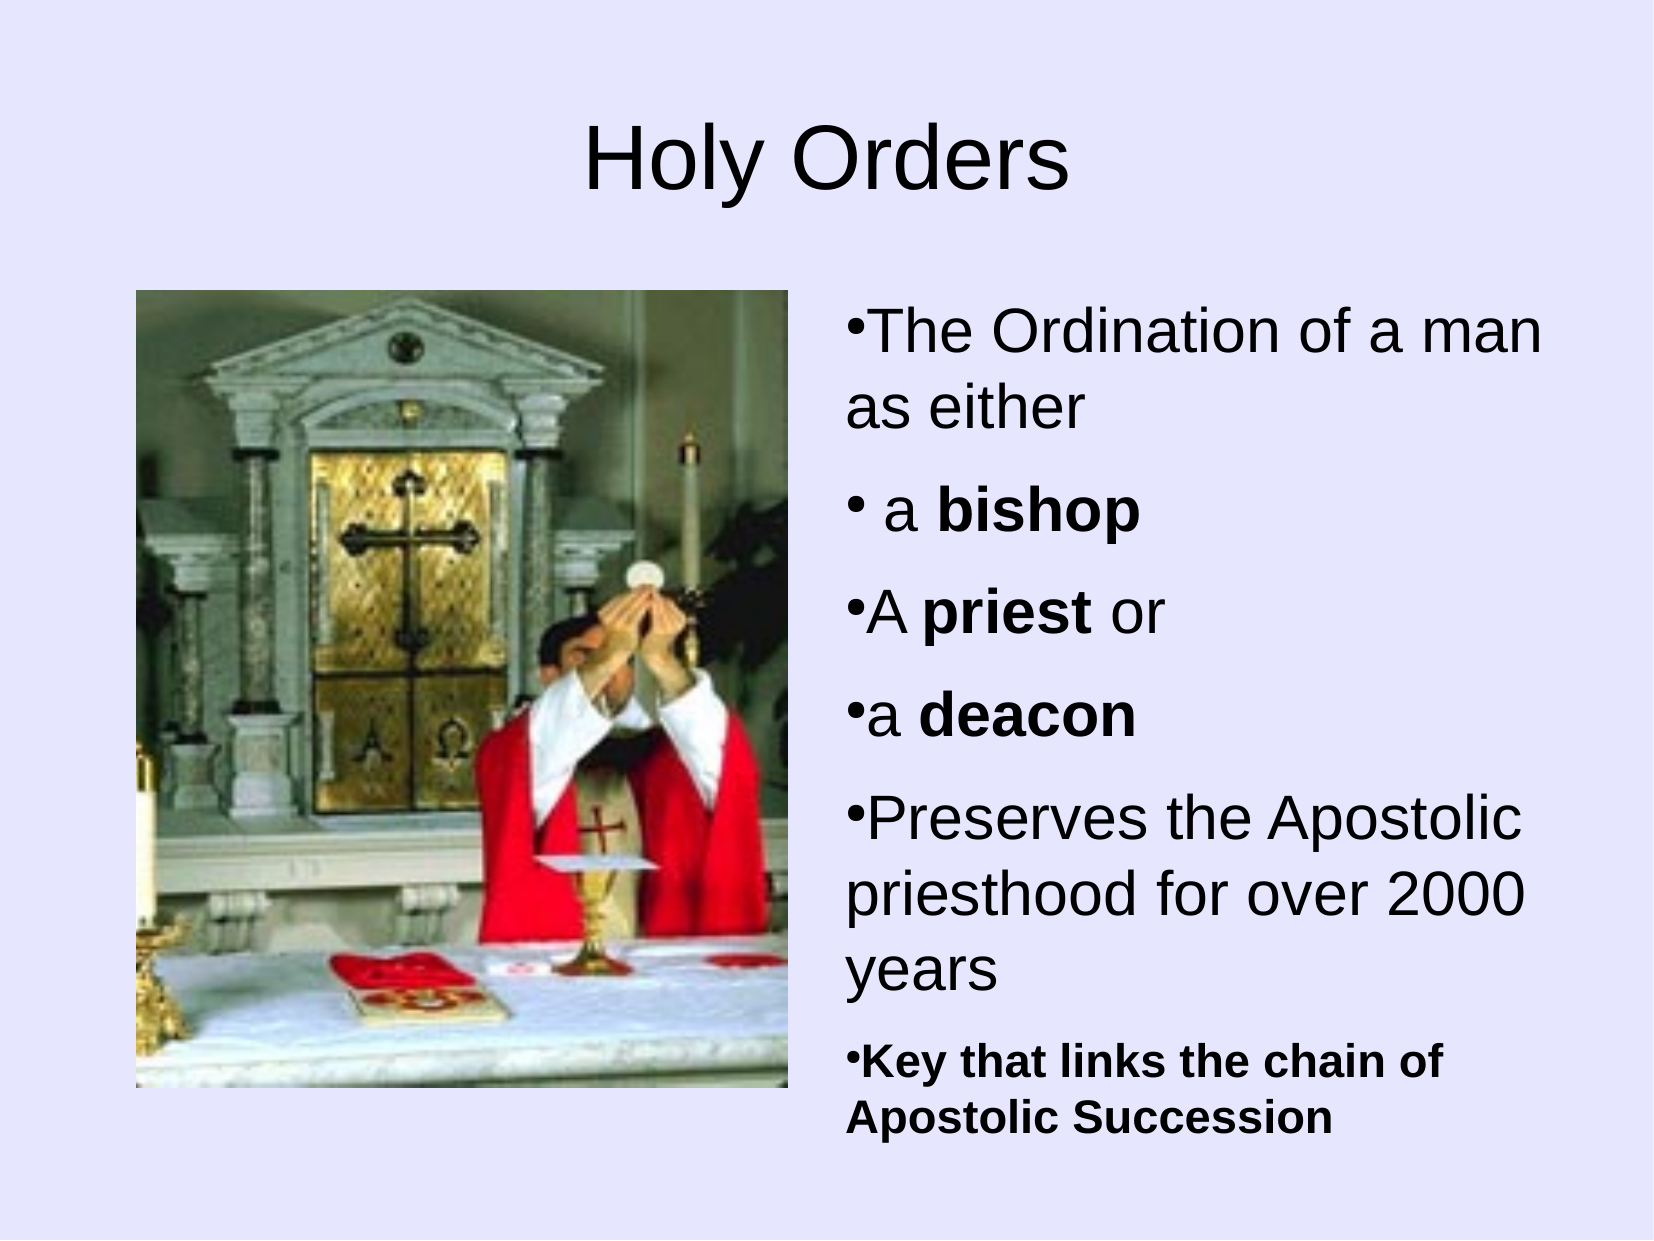

# Holy Orders
The Ordination of a man as either
 a bishop
A priest or
a deacon
Preserves the Apostolic priesthood for over 2000 years
Key that links the chain of Apostolic Succession